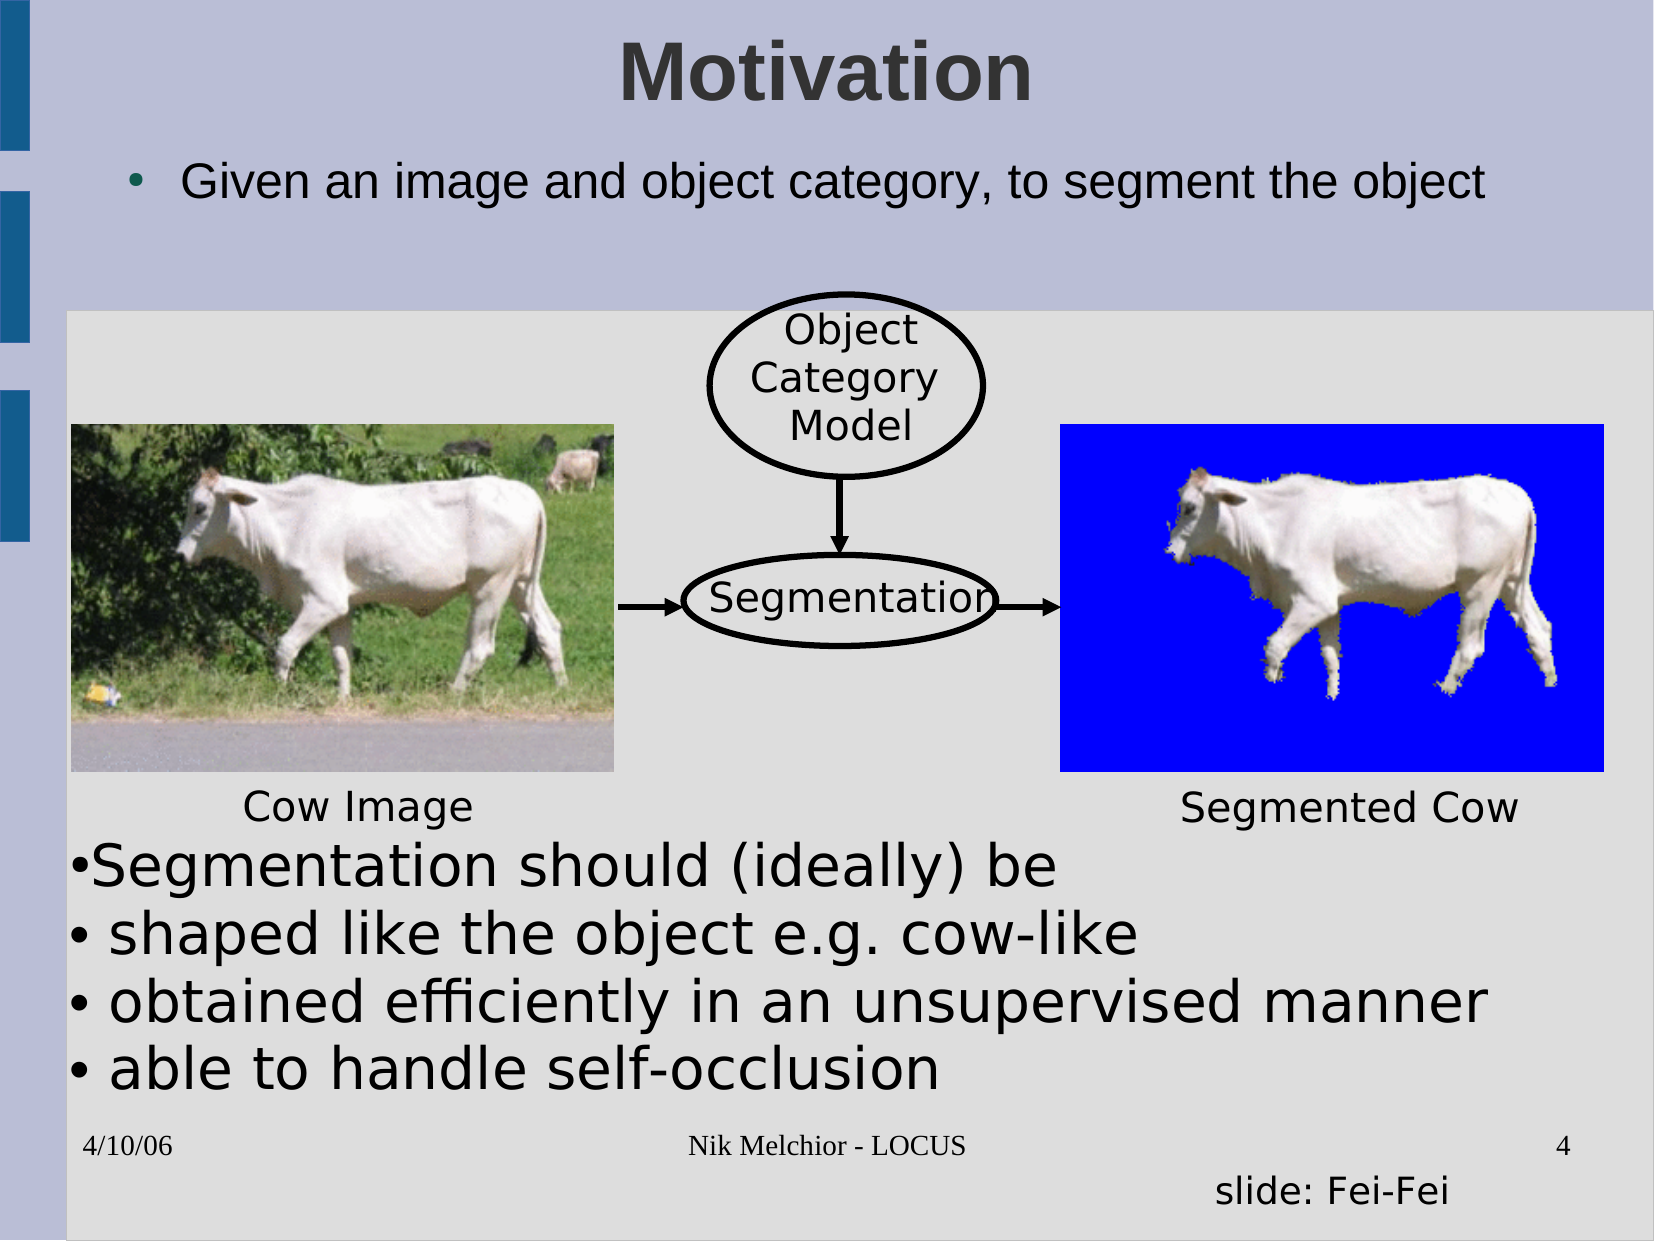

# Motivation
Given an image and object category, to segment the object
Object
Category
Model
Segmentation
Cow Image
Segmented Cow
Segmentation should (ideally) be
 shaped like the object e.g. cow-like
 obtained efficiently in an unsupervised manner
 able to handle self-occlusion
4/10/06
Nik Melchior - LOCUS
4
slide: Fei-Fei